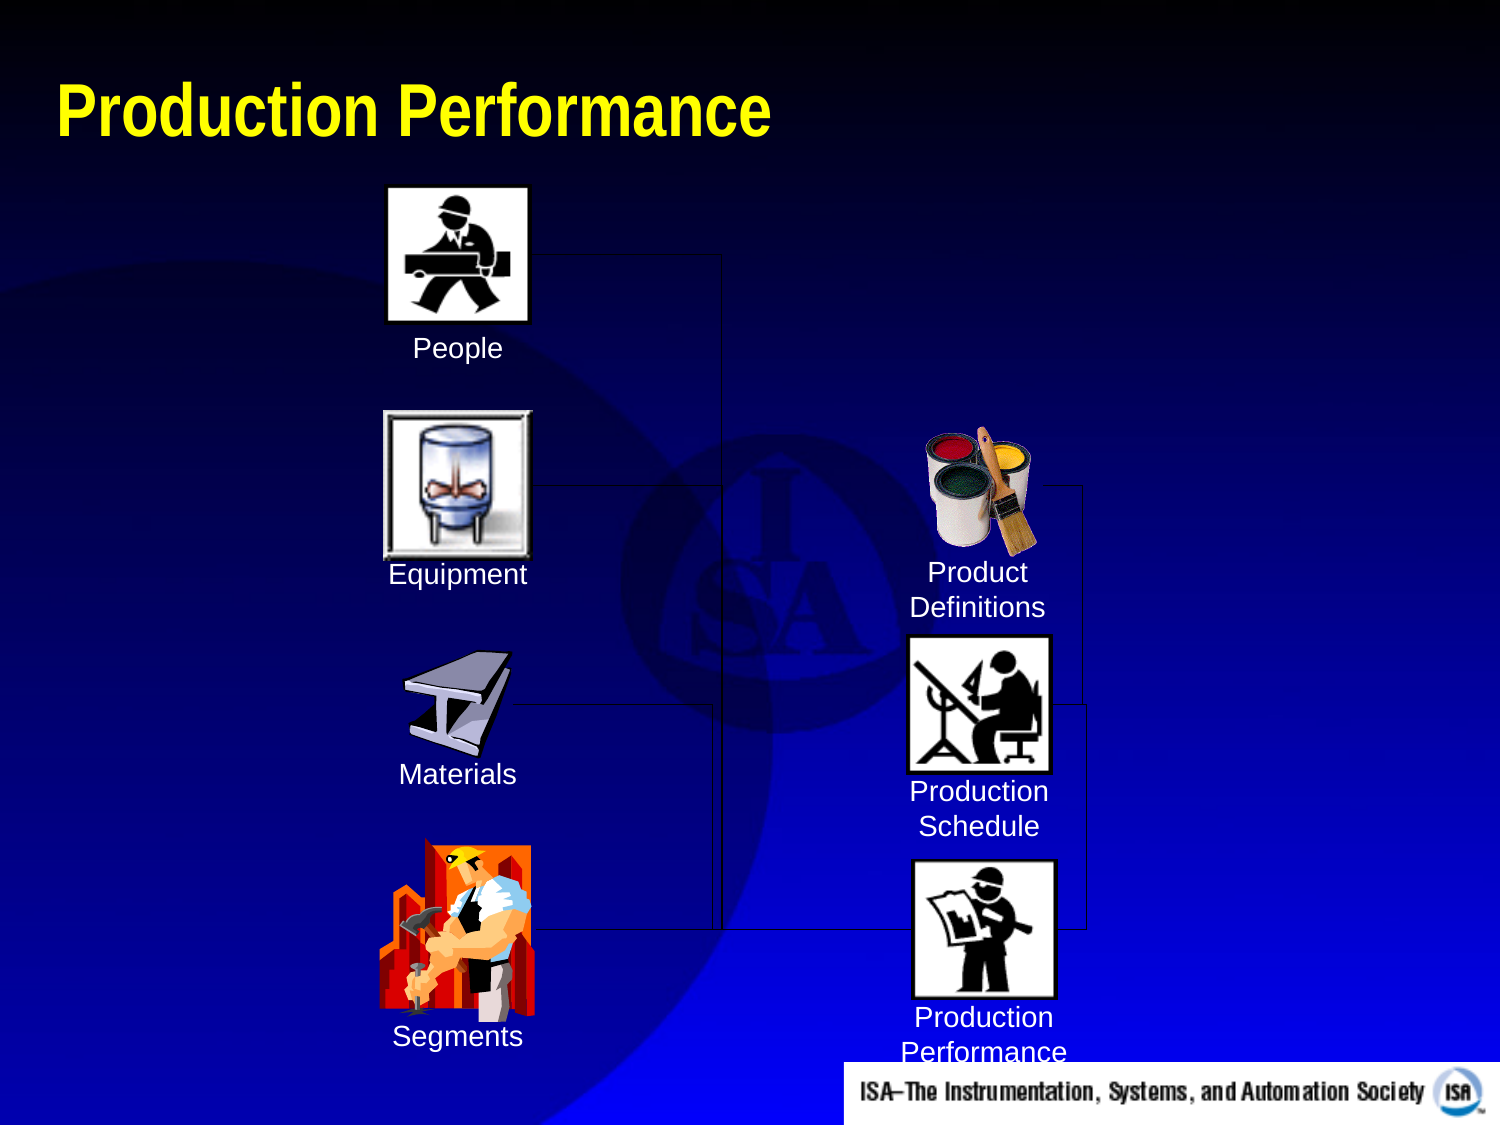

# Production Performance
People
Equipment
Materials
Production
Performance
Product
Definitions
Production
Schedule
Segments